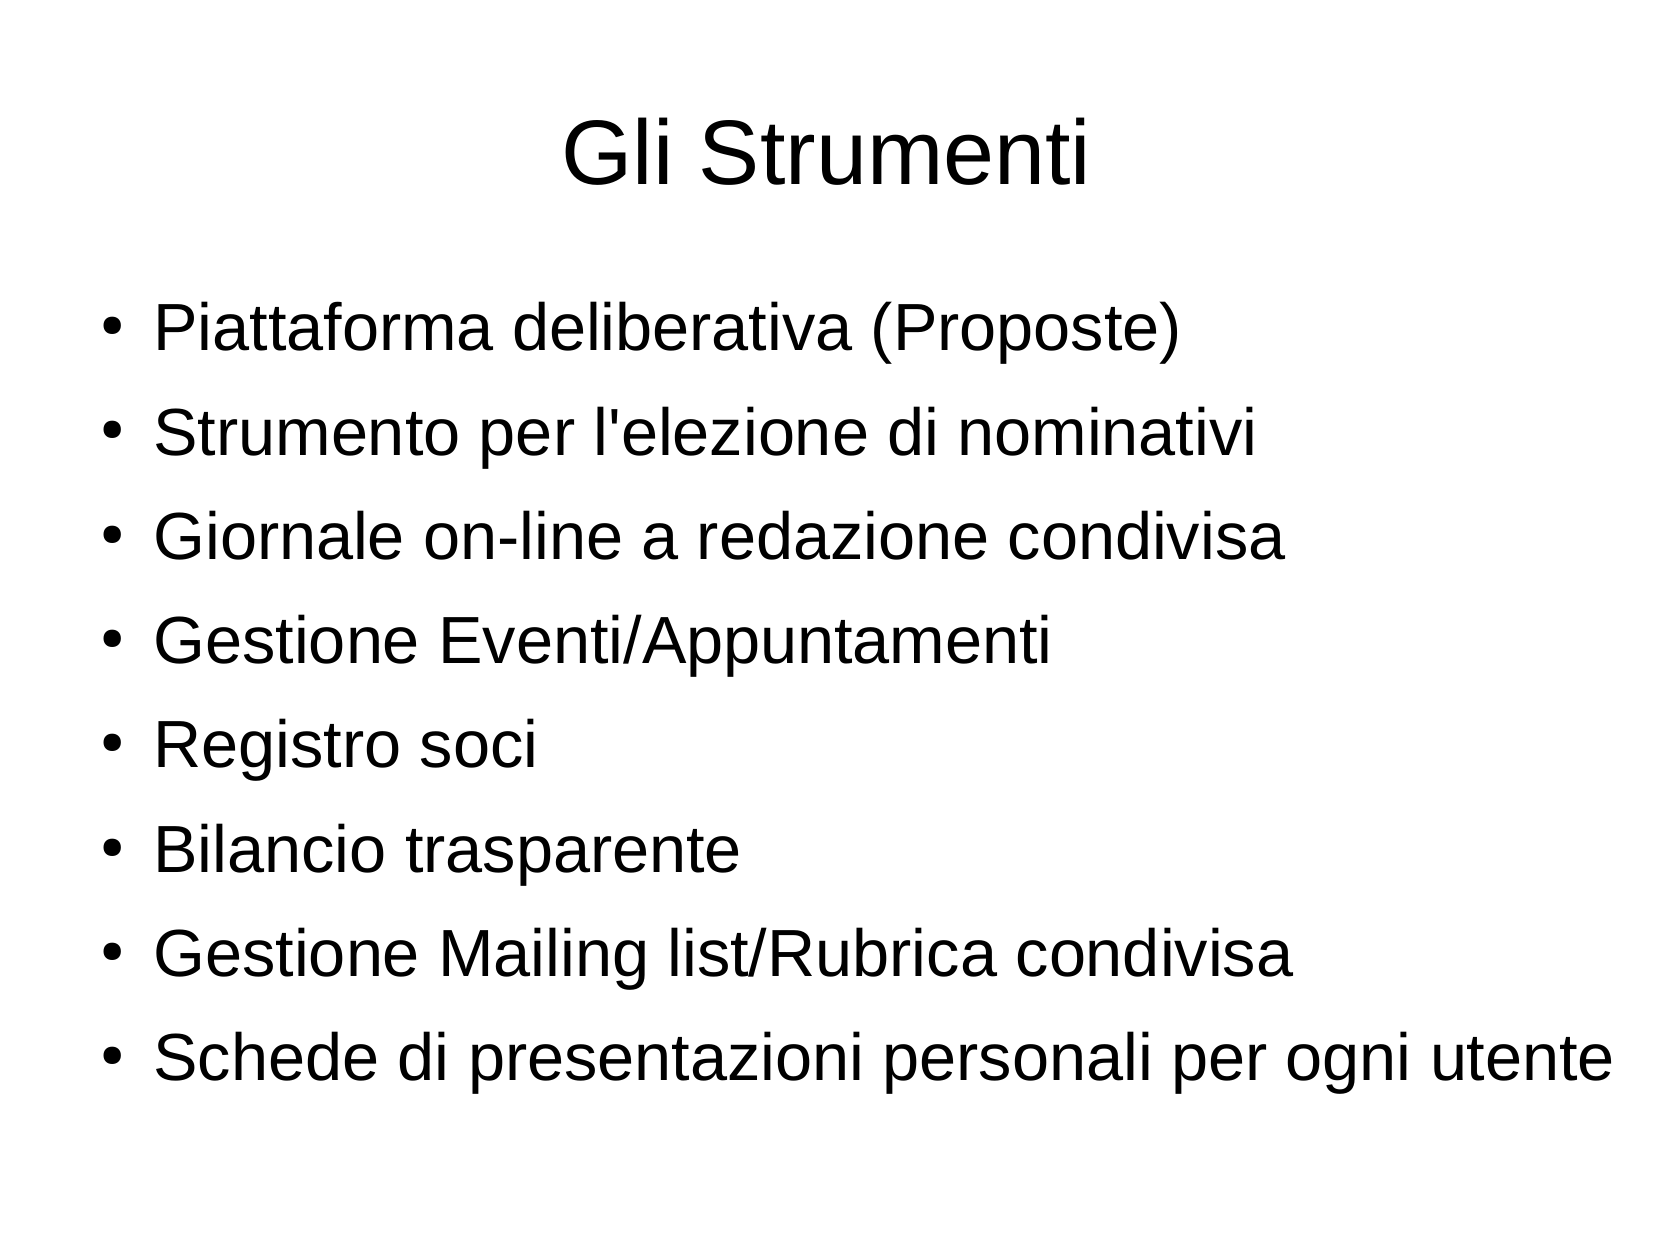

# Gli Strumenti
Piattaforma deliberativa (Proposte)
Strumento per l'elezione di nominativi
Giornale on-line a redazione condivisa
Gestione Eventi/Appuntamenti
Registro soci
Bilancio trasparente
Gestione Mailing list/Rubrica condivisa
Schede di presentazioni personali per ogni utente